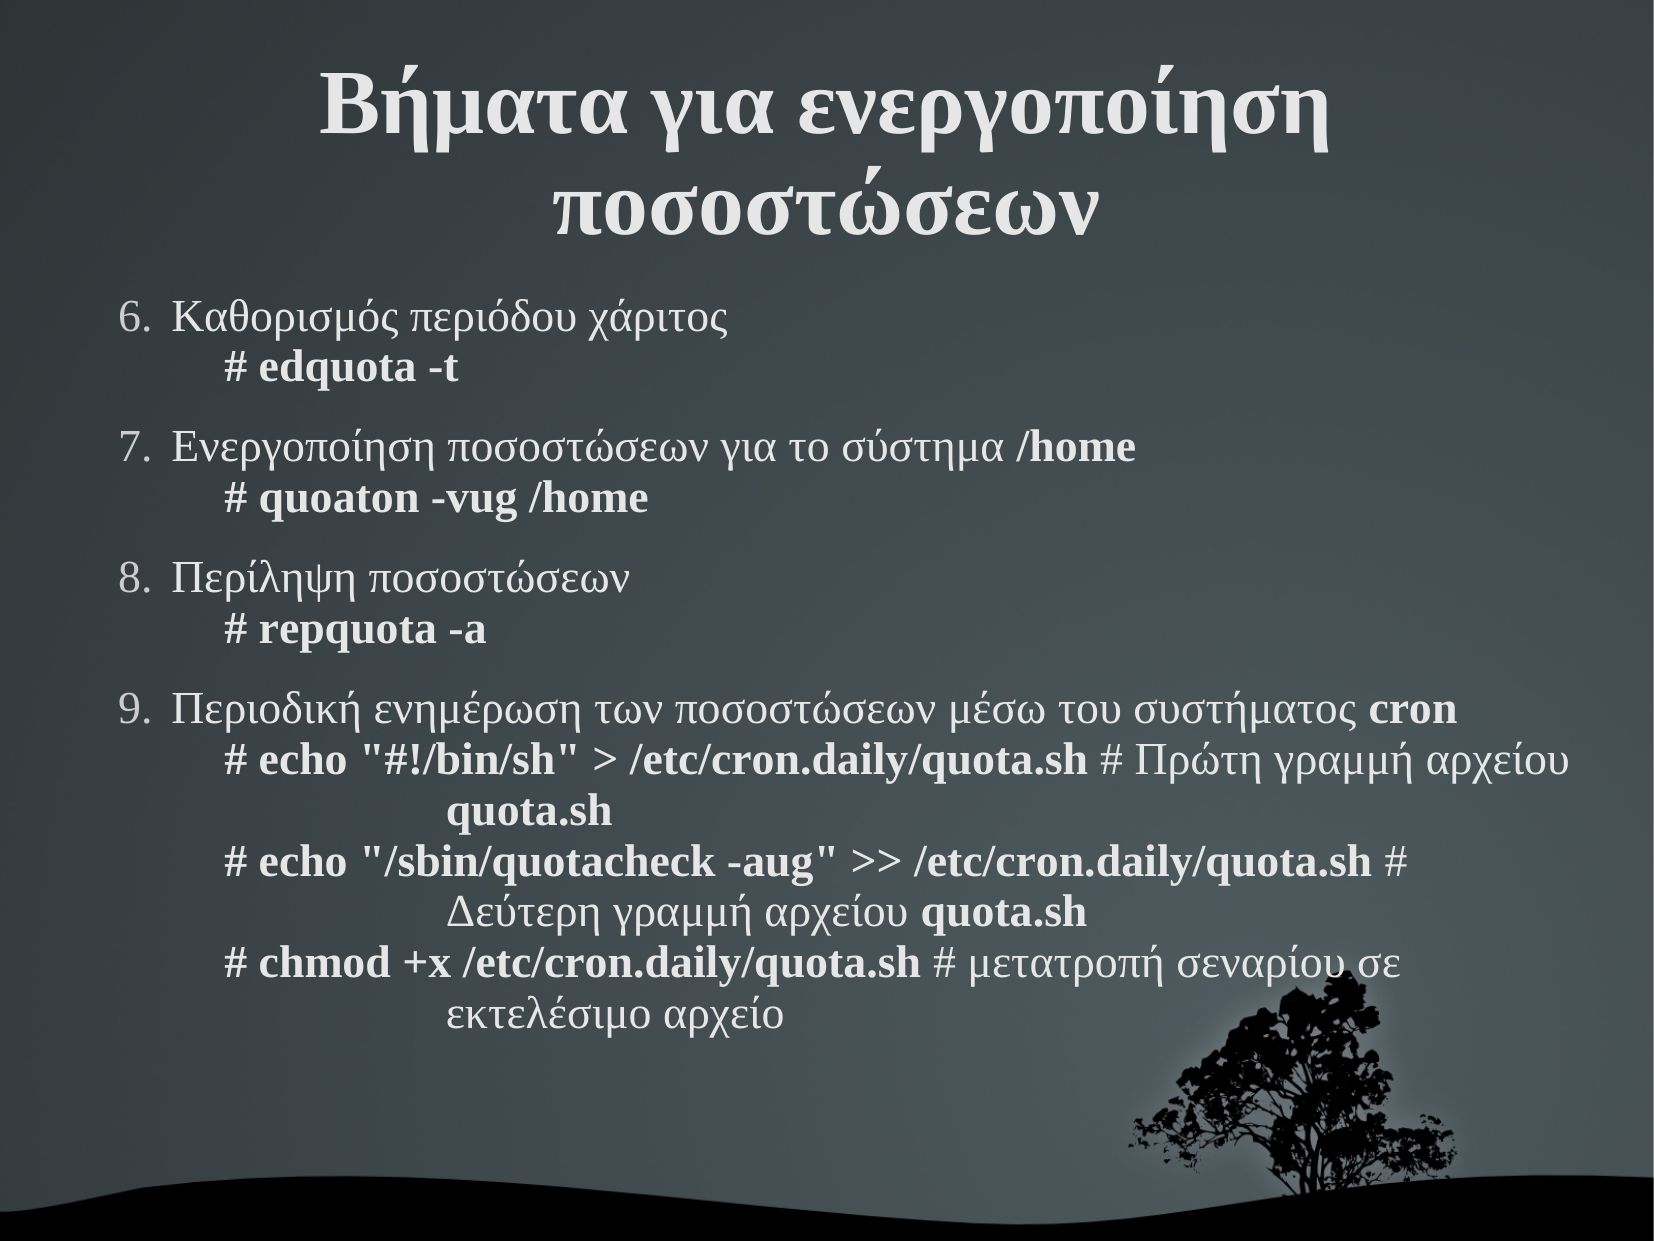

Βήματα για ενεργοποίηση ποσοστώσεων
# Καθορισμός περιόδου χάριτος # edquota -t
Ενεργοποίηση ποσοστώσεων για το σύστημα /home
# quoaton -vug /home
Περίληψη ποσοστώσεων
# repquota -a
Περιοδική ενημέρωση των ποσοστώσεων μέσω του συστήματος cron
# echo "#!/bin/sh" > /etc/cron.daily/quota.sh # Πρώτη γραμμή αρχείου 			quota.sh
# echo "/sbin/quotacheck -aug" >> /etc/cron.daily/quota.sh # 					Δεύτερη γραμμή αρχείου quota.sh
# chmod +x /etc/cron.daily/quota.sh # μετατροπή σεναρίου σε 					εκτελέσιμο αρχείο